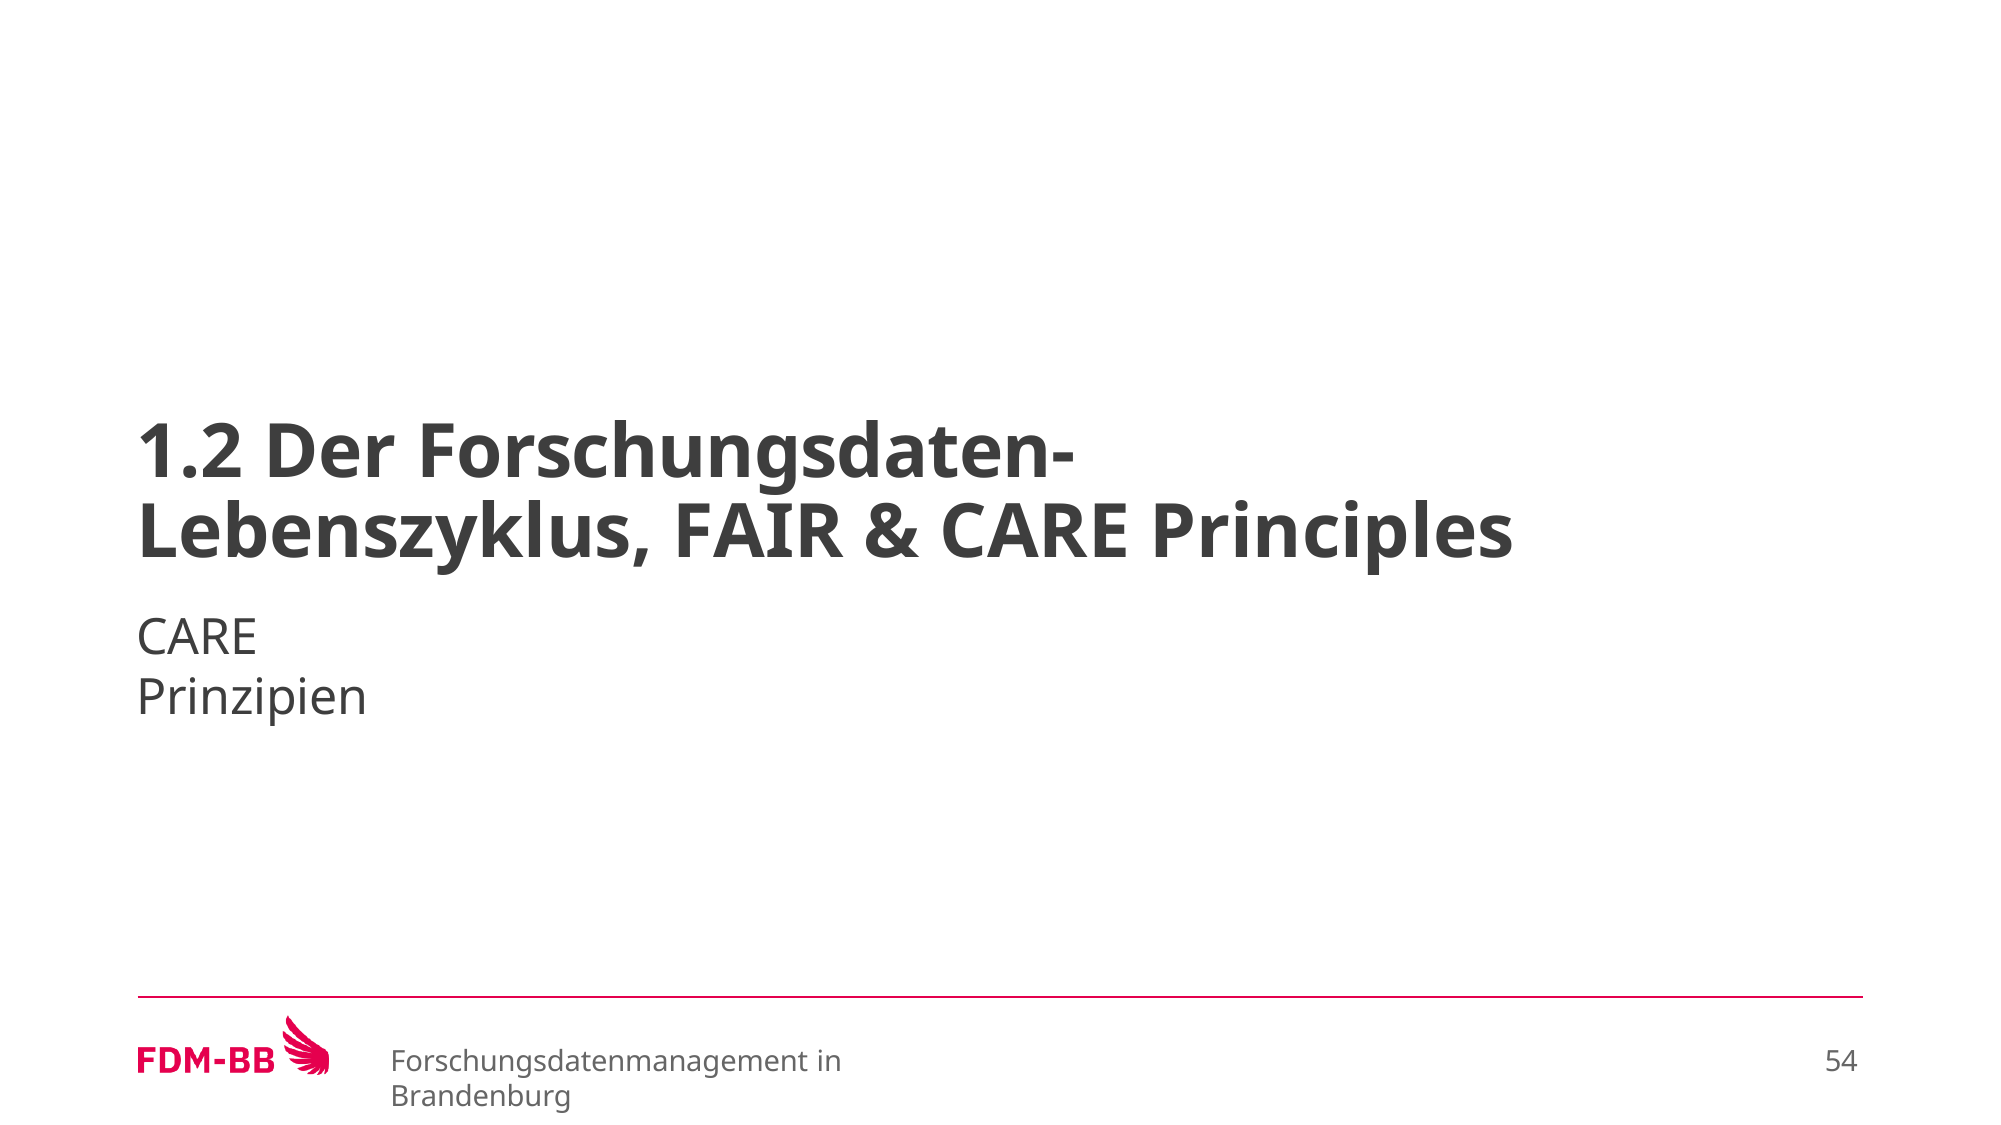

1.2 Der Forschungsdaten-Lebenszyklus, FAIR & CARE Principles
CARE Prinzipien
Forschungsdatenmanagement in Brandenburg
54